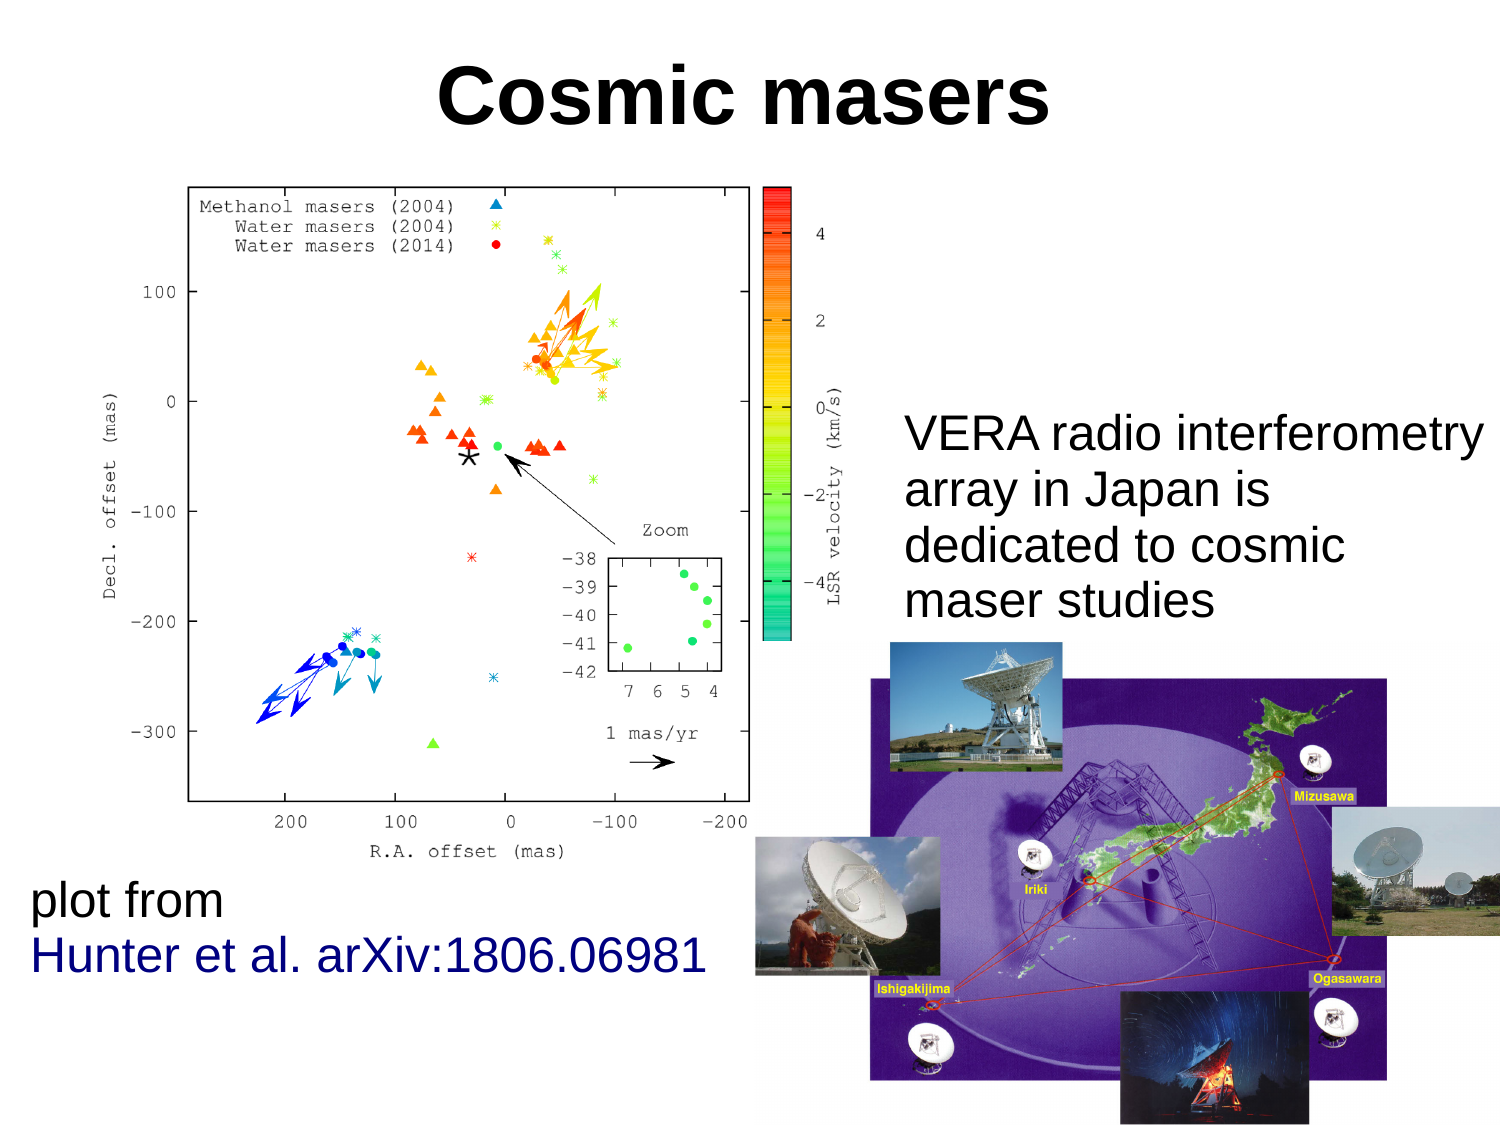

Cosmic masers
VERA radio interferometry array in Japan is dedicated to cosmic maser studies
plot from
Hunter et al. arXiv:1806.06981